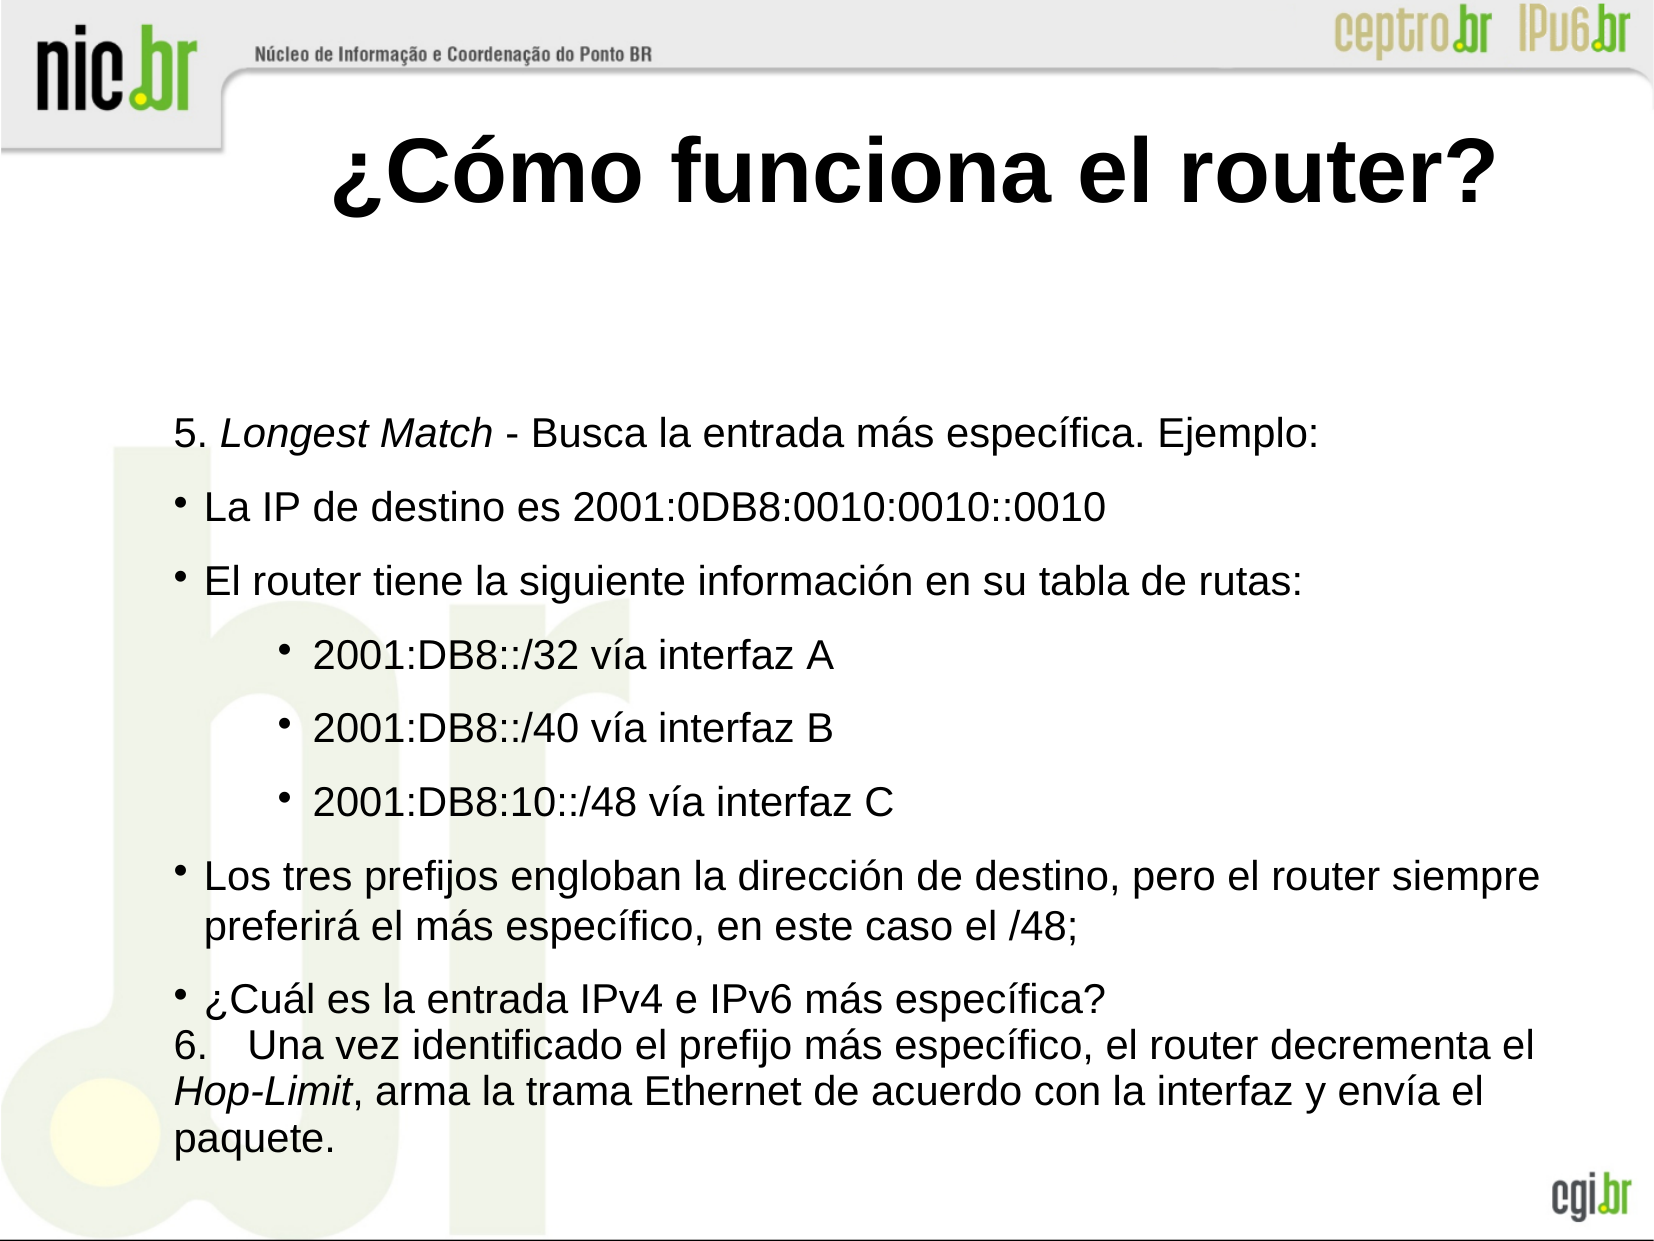

¿Cómo funciona el router?
5. Longest Match - Busca la entrada más específica. Ejemplo:
La IP de destino es 2001:0DB8:0010:0010::0010
El router tiene la siguiente información en su tabla de rutas:
2001:DB8::/32 vía interfaz A
2001:DB8::/40 vía interfaz B
2001:DB8:10::/48 vía interfaz C
Los tres prefijos engloban la dirección de destino, pero el router siempre preferirá el más específico, en este caso el /48;
¿Cuál es la entrada IPv4 e IPv6 más específica?
6. 	Una vez identificado el prefijo más específico, el router decrementa el Hop-Limit, arma la trama Ethernet de acuerdo con la interfaz y envía el 	paquete.